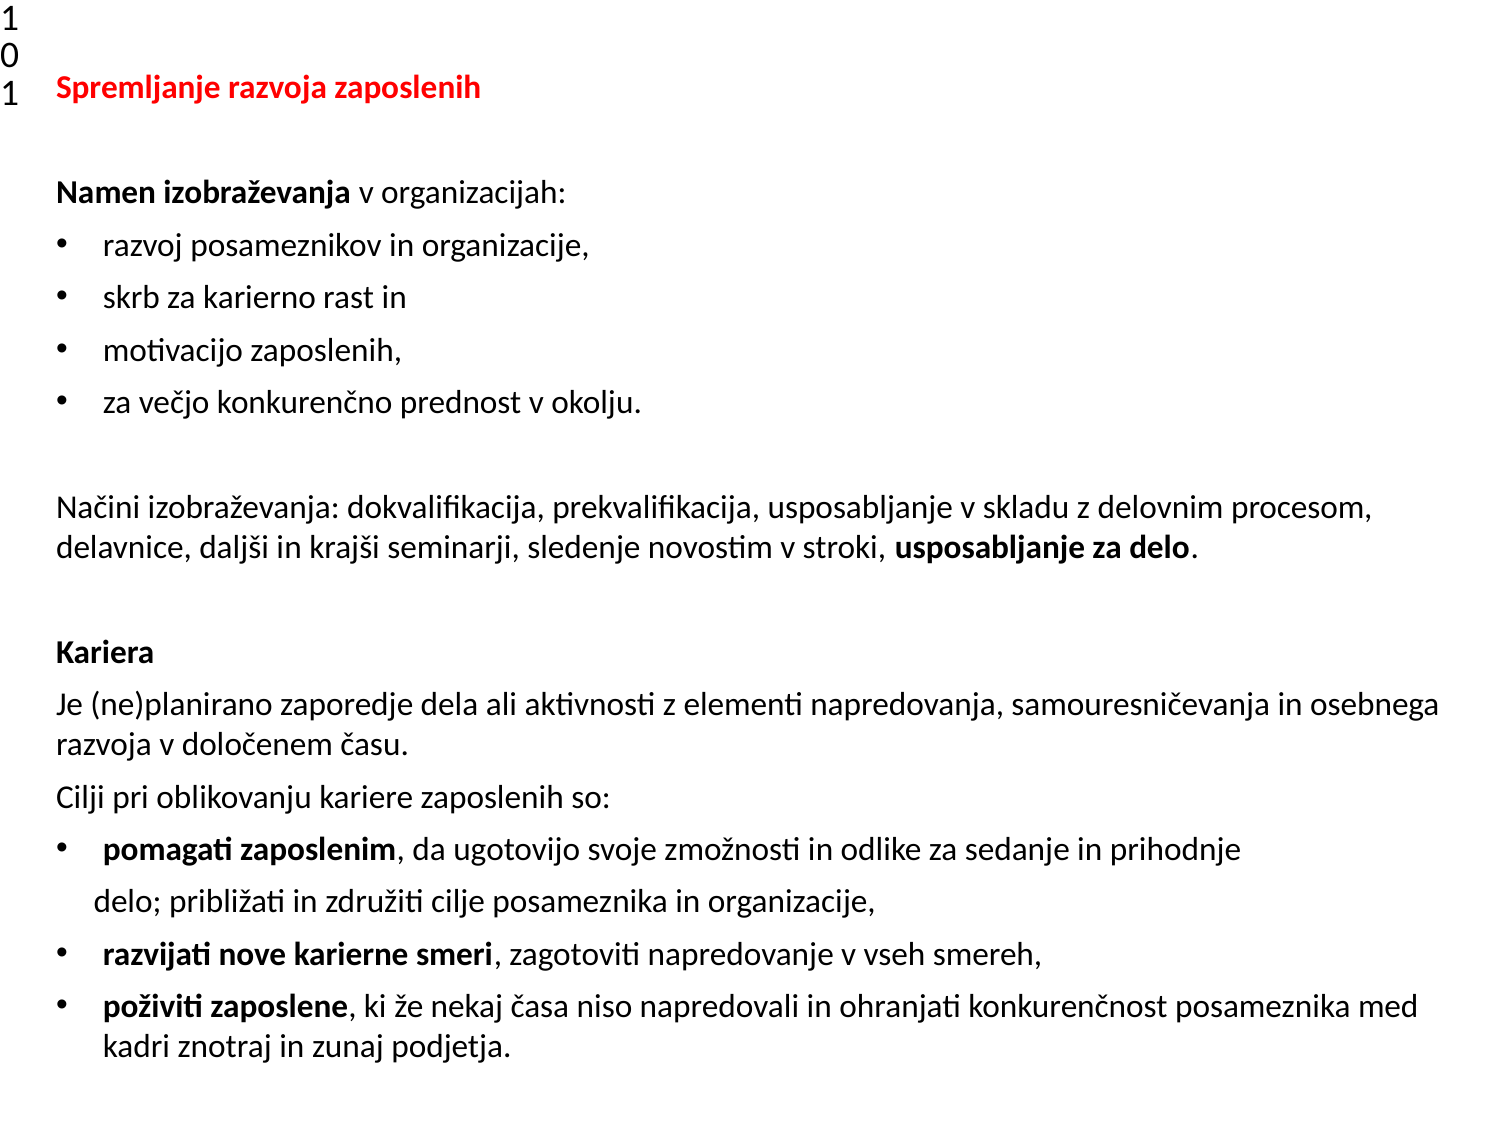

Spremljanje razvoja zaposlenih
Namen izobraževanja v organizacijah:
razvoj posameznikov in organizacije,
skrb za karierno rast in
motivacijo zaposlenih,
za večjo konkurenčno prednost v okolju.
Načini izobraževanja: dokvalifikacija, prekvalifikacija, usposabljanje v skladu z delovnim procesom, delavnice, daljši in krajši seminarji, sledenje novostim v stroki, usposabljanje za delo.
Kariera
Je (ne)planirano zaporedje dela ali aktivnosti z elementi napredovanja, samouresničevanja in osebnega razvoja v določenem času.
Cilji pri oblikovanju kariere zaposlenih so:
pomagati zaposlenim, da ugotovijo svoje zmožnosti in odlike za sedanje in prihodnje
 delo; približati in združiti cilje posameznika in organizacije,
razvijati nove karierne smeri, zagotoviti napredovanje v vseh smereh,
poživiti zaposlene, ki že nekaj časa niso napredovali in ohranjati konkurenčnost posameznika med kadri znotraj in zunaj podjetja.